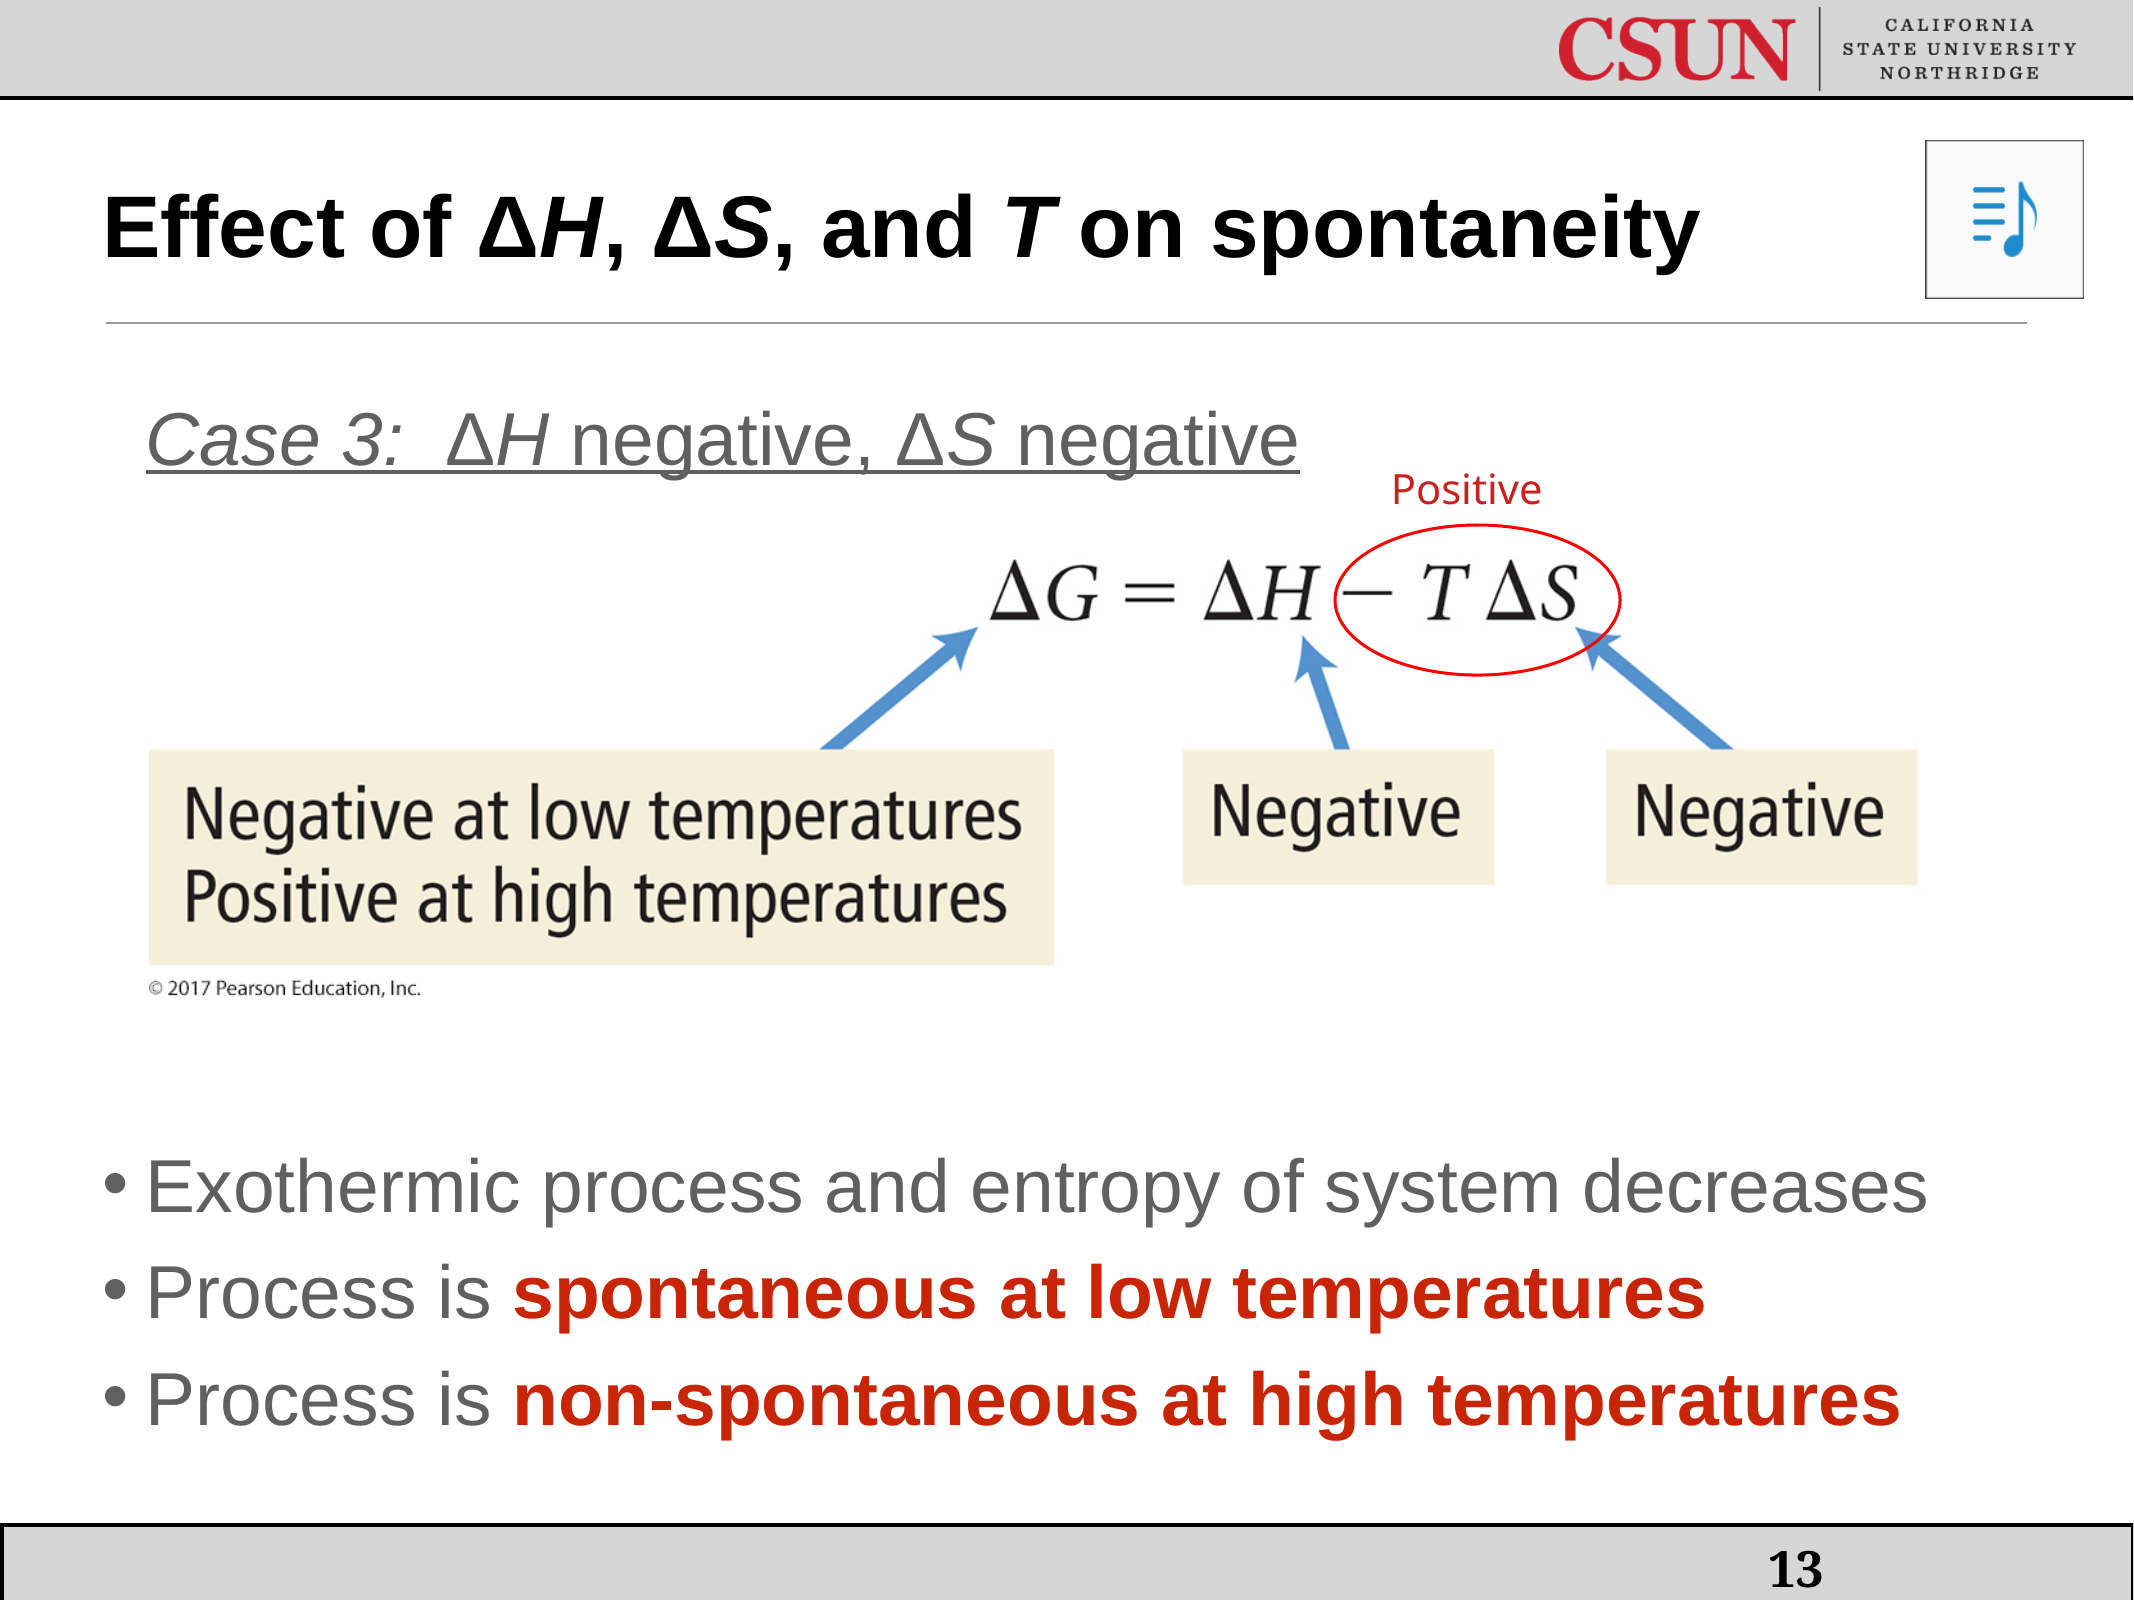

# Effect of ΔH, ΔS, and T on spontaneity
Case 3: ΔH negative, ΔS negative
Exothermic process and entropy of system decreases
Process is spontaneous at low temperatures
Process is non-spontaneous at high temperatures
Positive
13